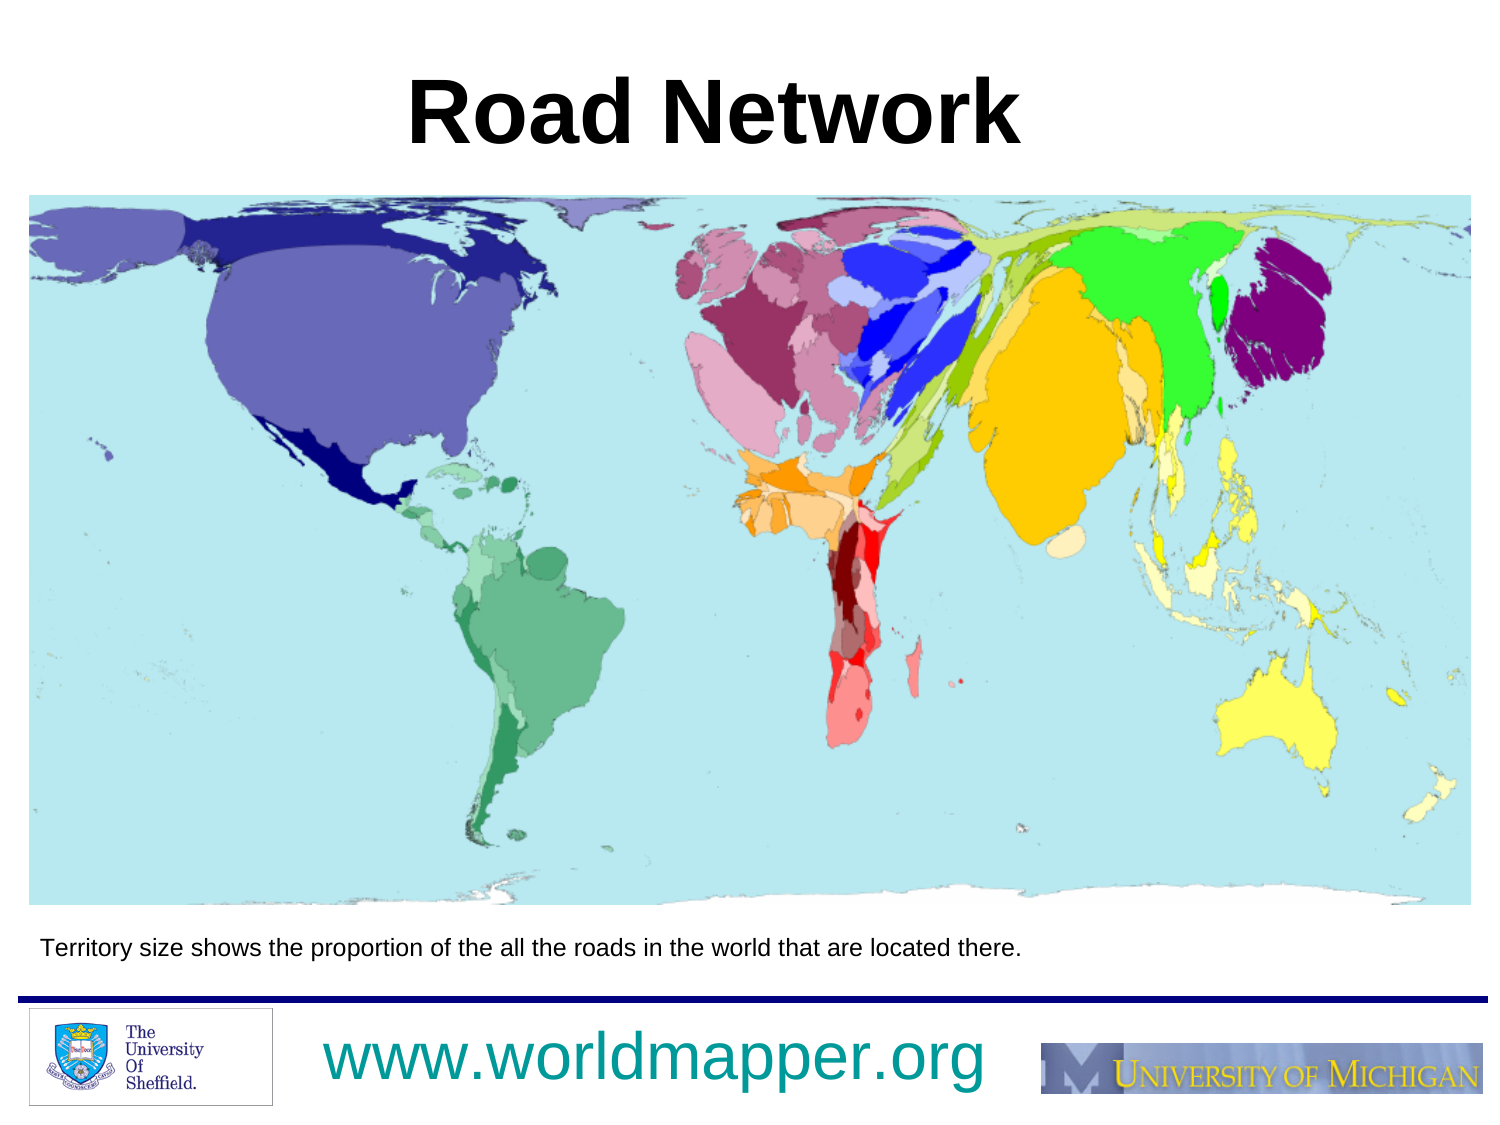

# Road Network
Territory size shows the proportion of the all the roads in the world that are located there.